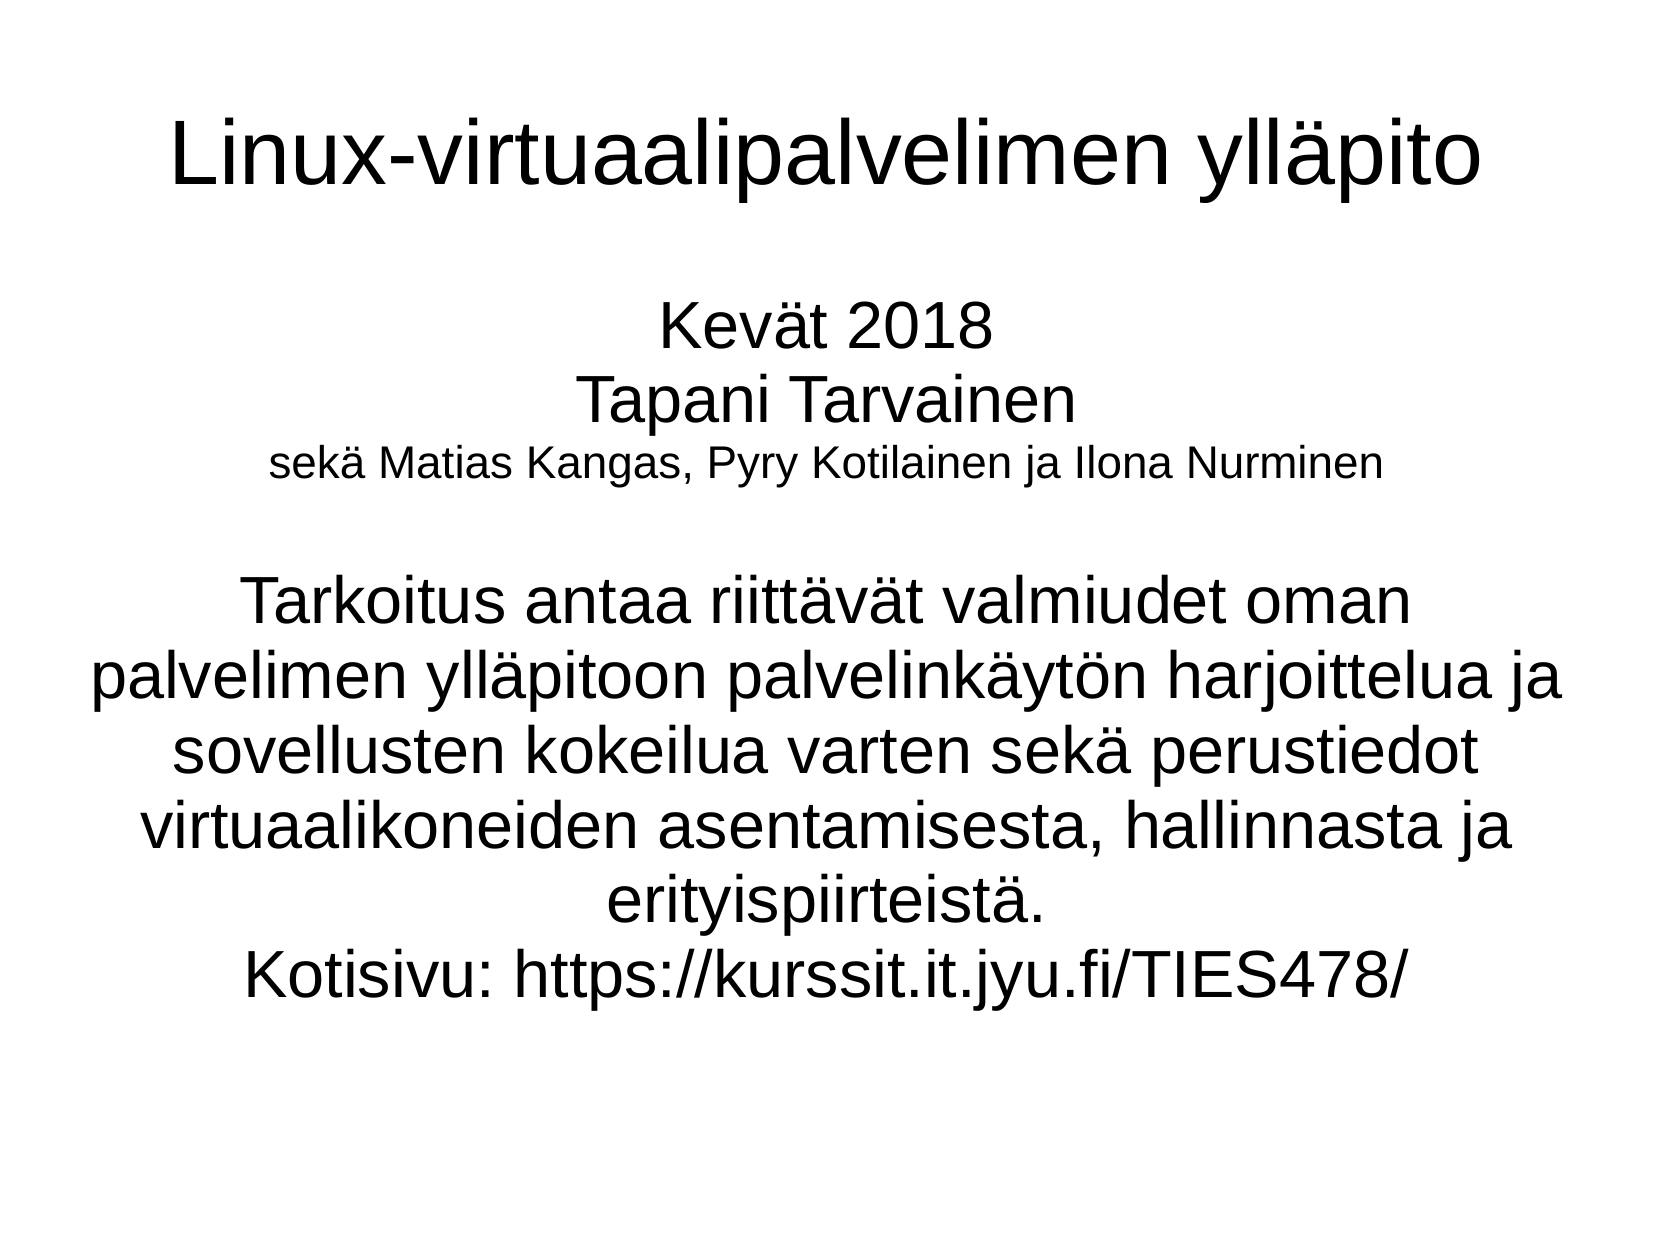

# Linux-virtuaalipalvelimen ylläpito
Kevät 2018
Tapani Tarvainen
sekä Matias Kangas, Pyry Kotilainen ja Ilona Nurminen
Tarkoitus antaa riittävät valmiudet oman palvelimen ylläpitoon palvelinkäytön harjoittelua ja sovellusten kokeilua varten sekä perustiedot virtuaalikoneiden asentamisesta, hallinnasta ja erityispiirteistä.
Kotisivu: https://kurssit.it.jyu.fi/TIES478/